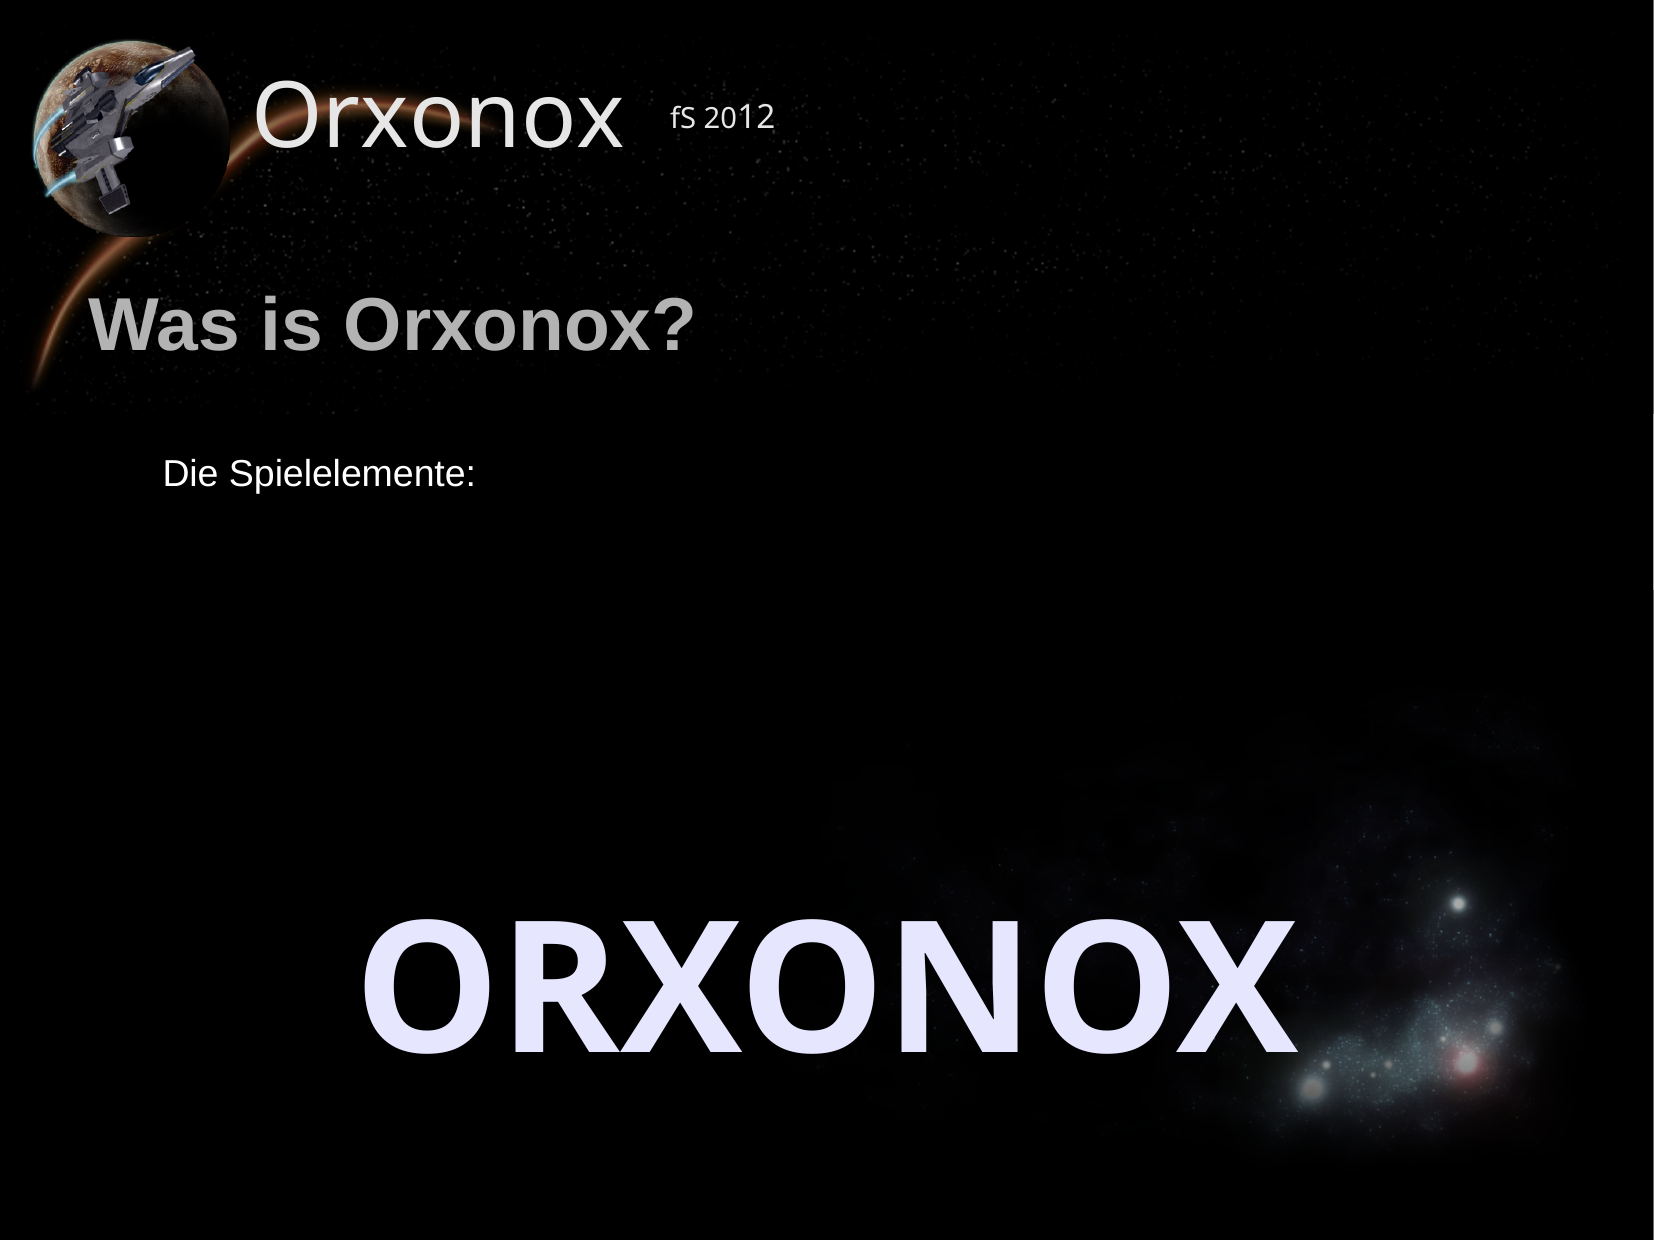

# Was is Orxonox?
Die Spielelemente:
ORXONOX